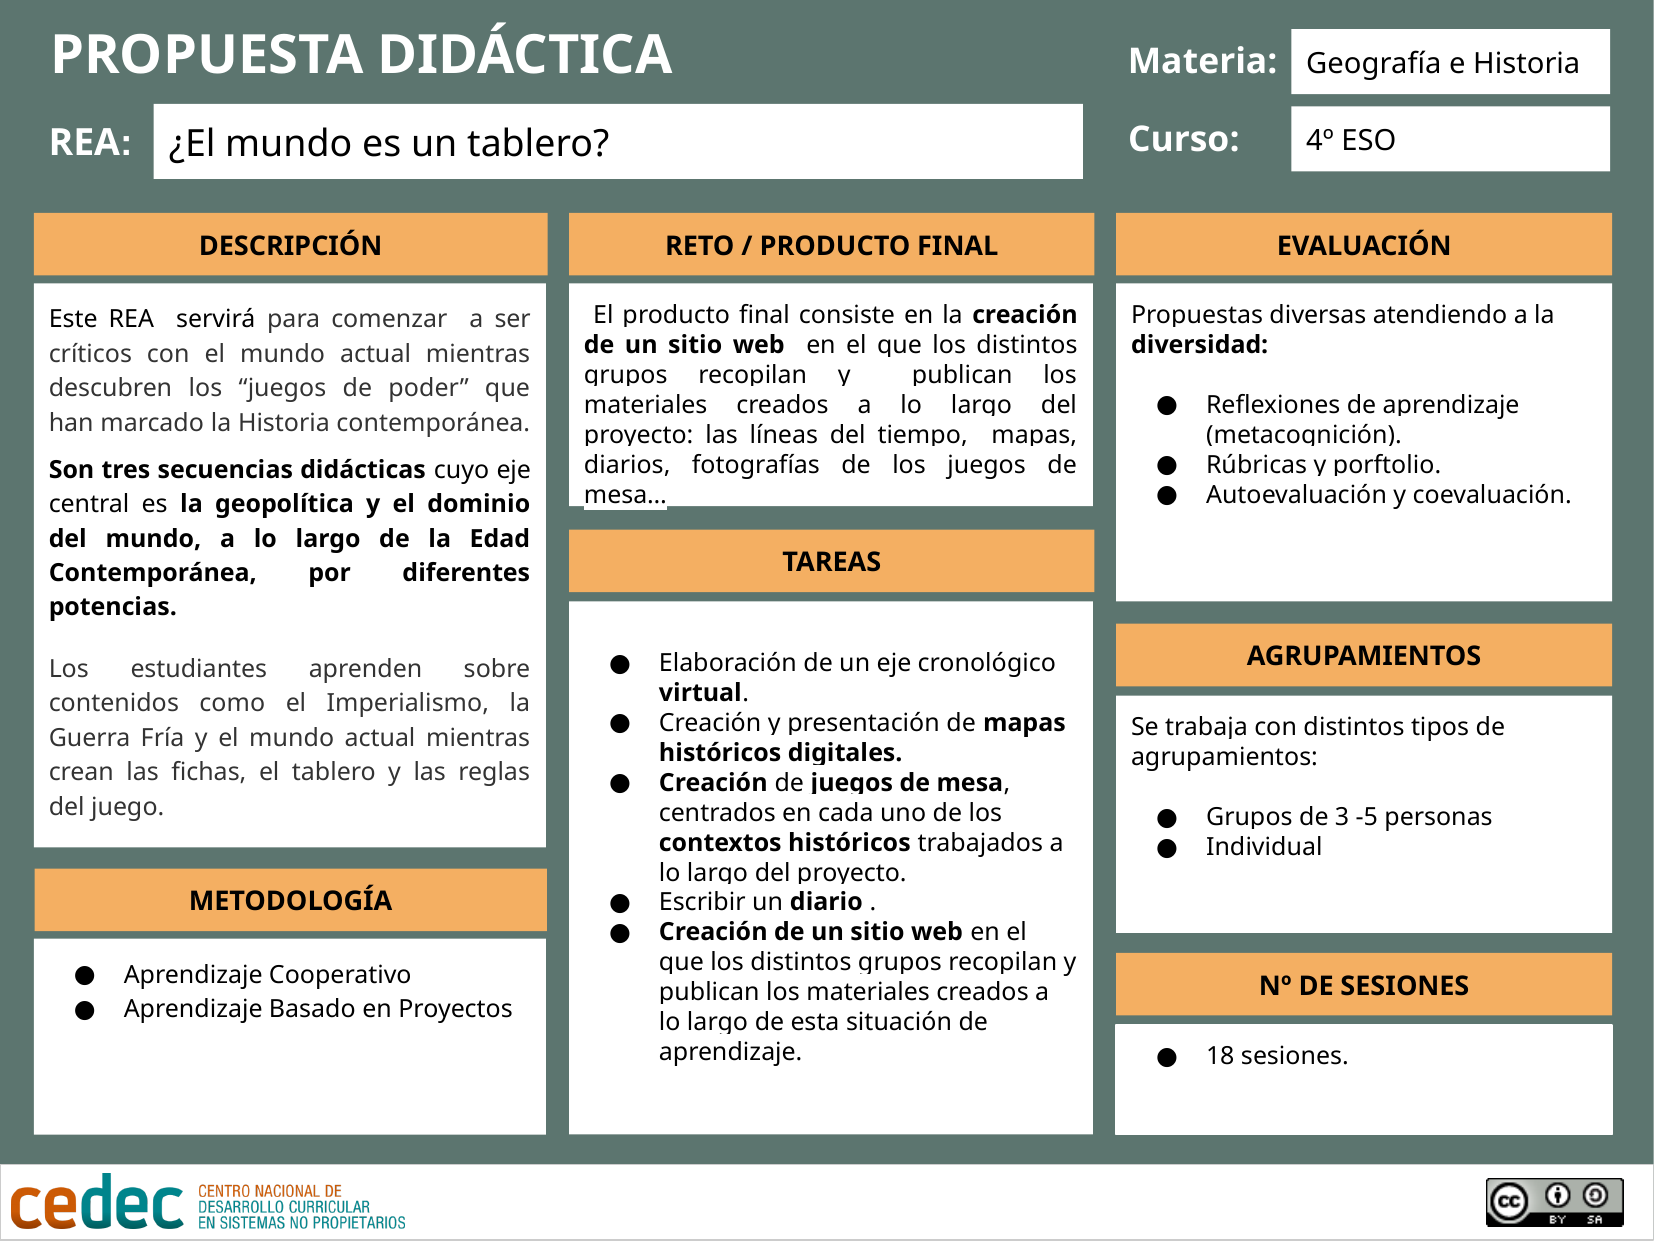

PROPUESTA DIDÁCTICA
Geografía e Historia
Materia:
¿El mundo es un tablero?
4º ESO
Curso:
REA:
DESCRIPCIÓN
RETO / PRODUCTO FINAL
EVALUACIÓN
Este REA servirá para comenzar a ser críticos con el mundo actual mientras descubren los “juegos de poder” que han marcado la Historia contemporánea.
Son tres secuencias didácticas cuyo eje central es la geopolítica y el dominio del mundo, a lo largo de la Edad Contemporánea, por diferentes potencias.
Los estudiantes aprenden sobre contenidos como el Imperialismo, la Guerra Fría y el mundo actual mientras crean las fichas, el tablero y las reglas del juego.
 El producto final consiste en la creación de un sitio web en el que los distintos grupos recopilan y publican los materiales creados a lo largo del proyecto: las líneas del tiempo, mapas, diarios, fotografías de los juegos de mesa…
Propuestas diversas atendiendo a la diversidad:
Reflexiones de aprendizaje (metacognición).
Rúbricas y porftolio.
Autoevaluación y coevaluación.
TAREAS
Elaboración de un eje cronológico virtual.
Creación y presentación de mapas históricos digitales.
Creación de juegos de mesa, centrados en cada uno de los contextos históricos trabajados a lo largo del proyecto.
Escribir un diario .
Creación de un sitio web en el que los distintos grupos recopilan y publican los materiales creados a lo largo de esta situación de aprendizaje.
AGRUPAMIENTOS
Se trabaja con distintos tipos de agrupamientos:
Grupos de 3 -5 personas
Individual
METODOLOGÍA
Aprendizaje Cooperativo
Aprendizaje Basado en Proyectos
Nº DE SESIONES
18 sesiones.